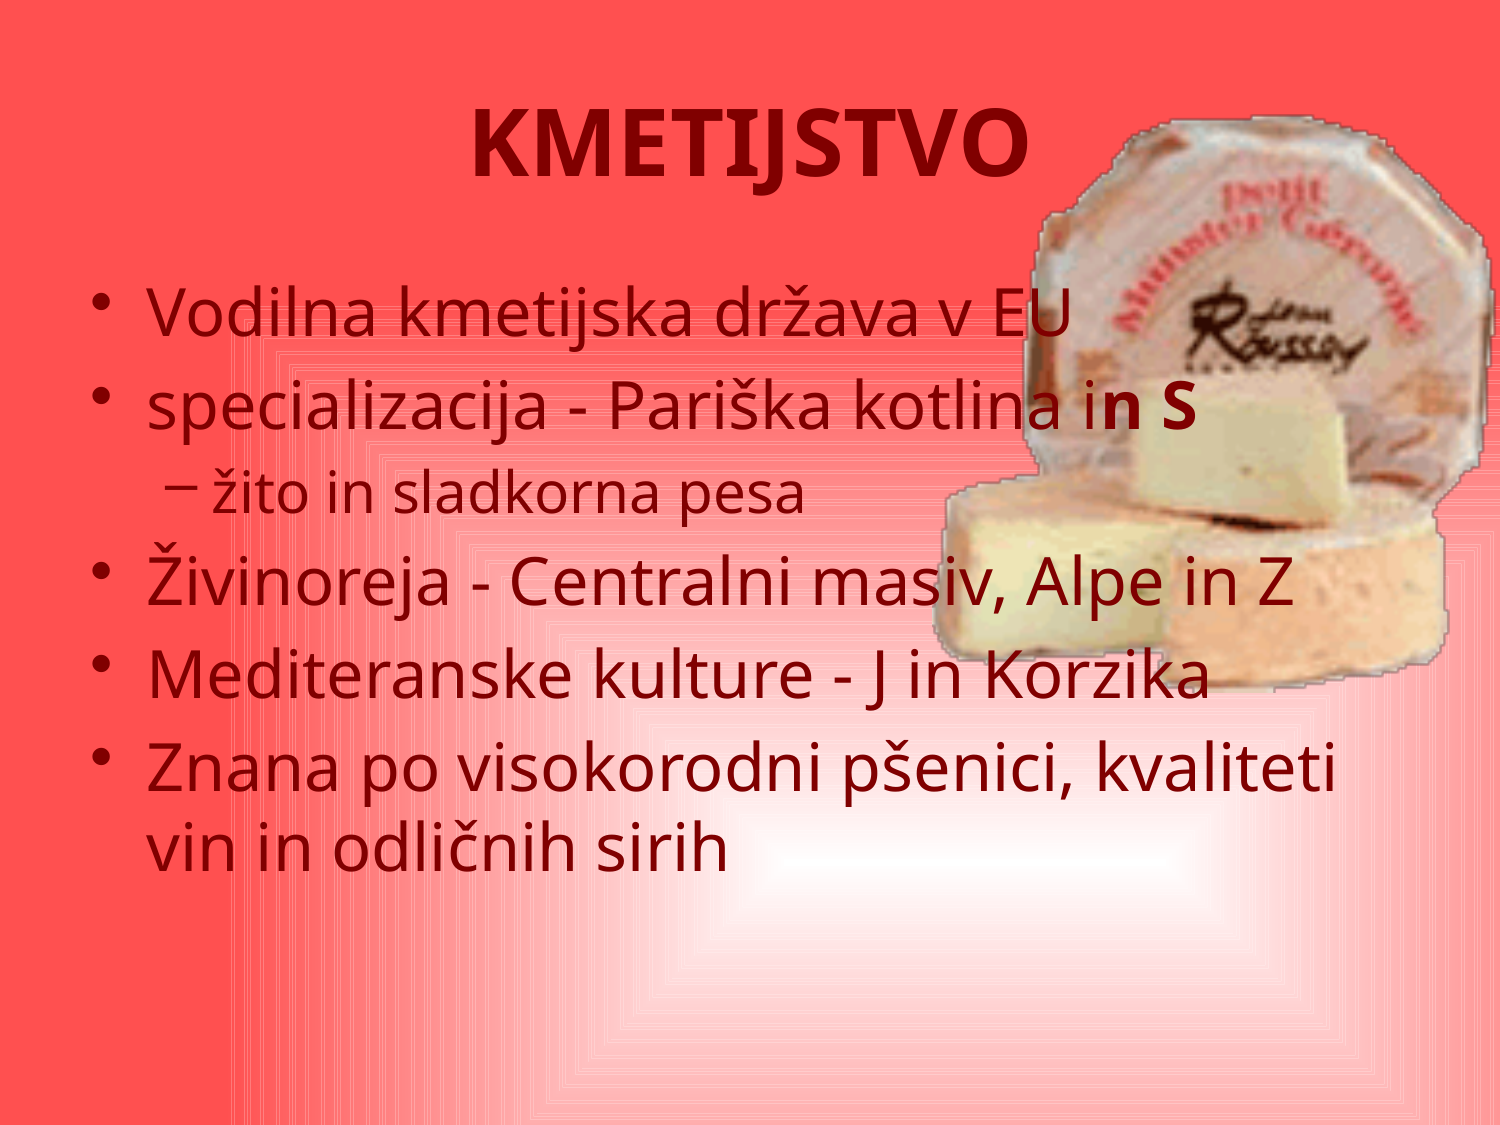

# KMETIJSTVO
Vodilna kmetijska država v EU
specializacija - Pariška kotlina in S
žito in sladkorna pesa
Živinoreja - Centralni masiv, Alpe in Z
Mediteranske kulture - J in Korzika
Znana po visokorodni pšenici, kvaliteti vin in odličnih sirih